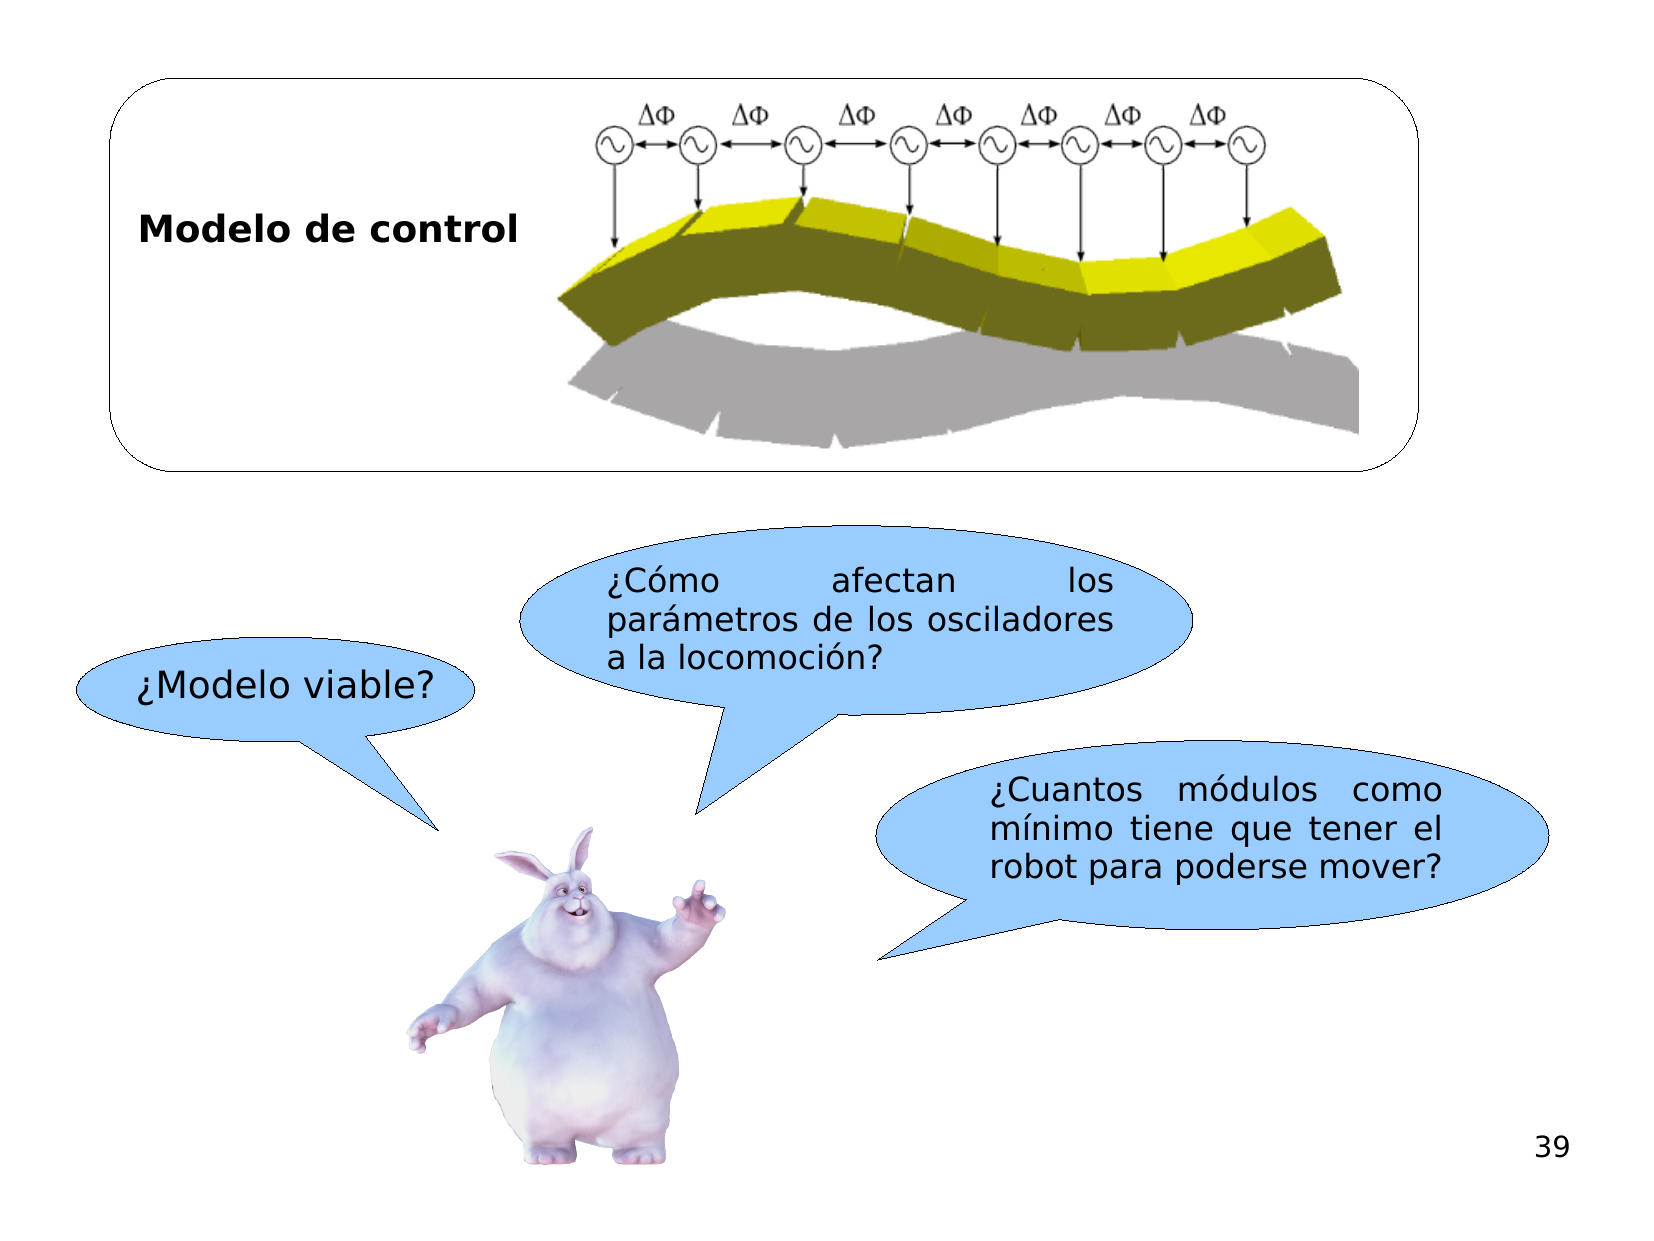

Modelo de control
¿Cómo afectan los parámetros de los osciladores a la locomoción?
 ¿Modelo viable?
¿Cuantos módulos como mínimo tiene que tener el robot para poderse mover?
39